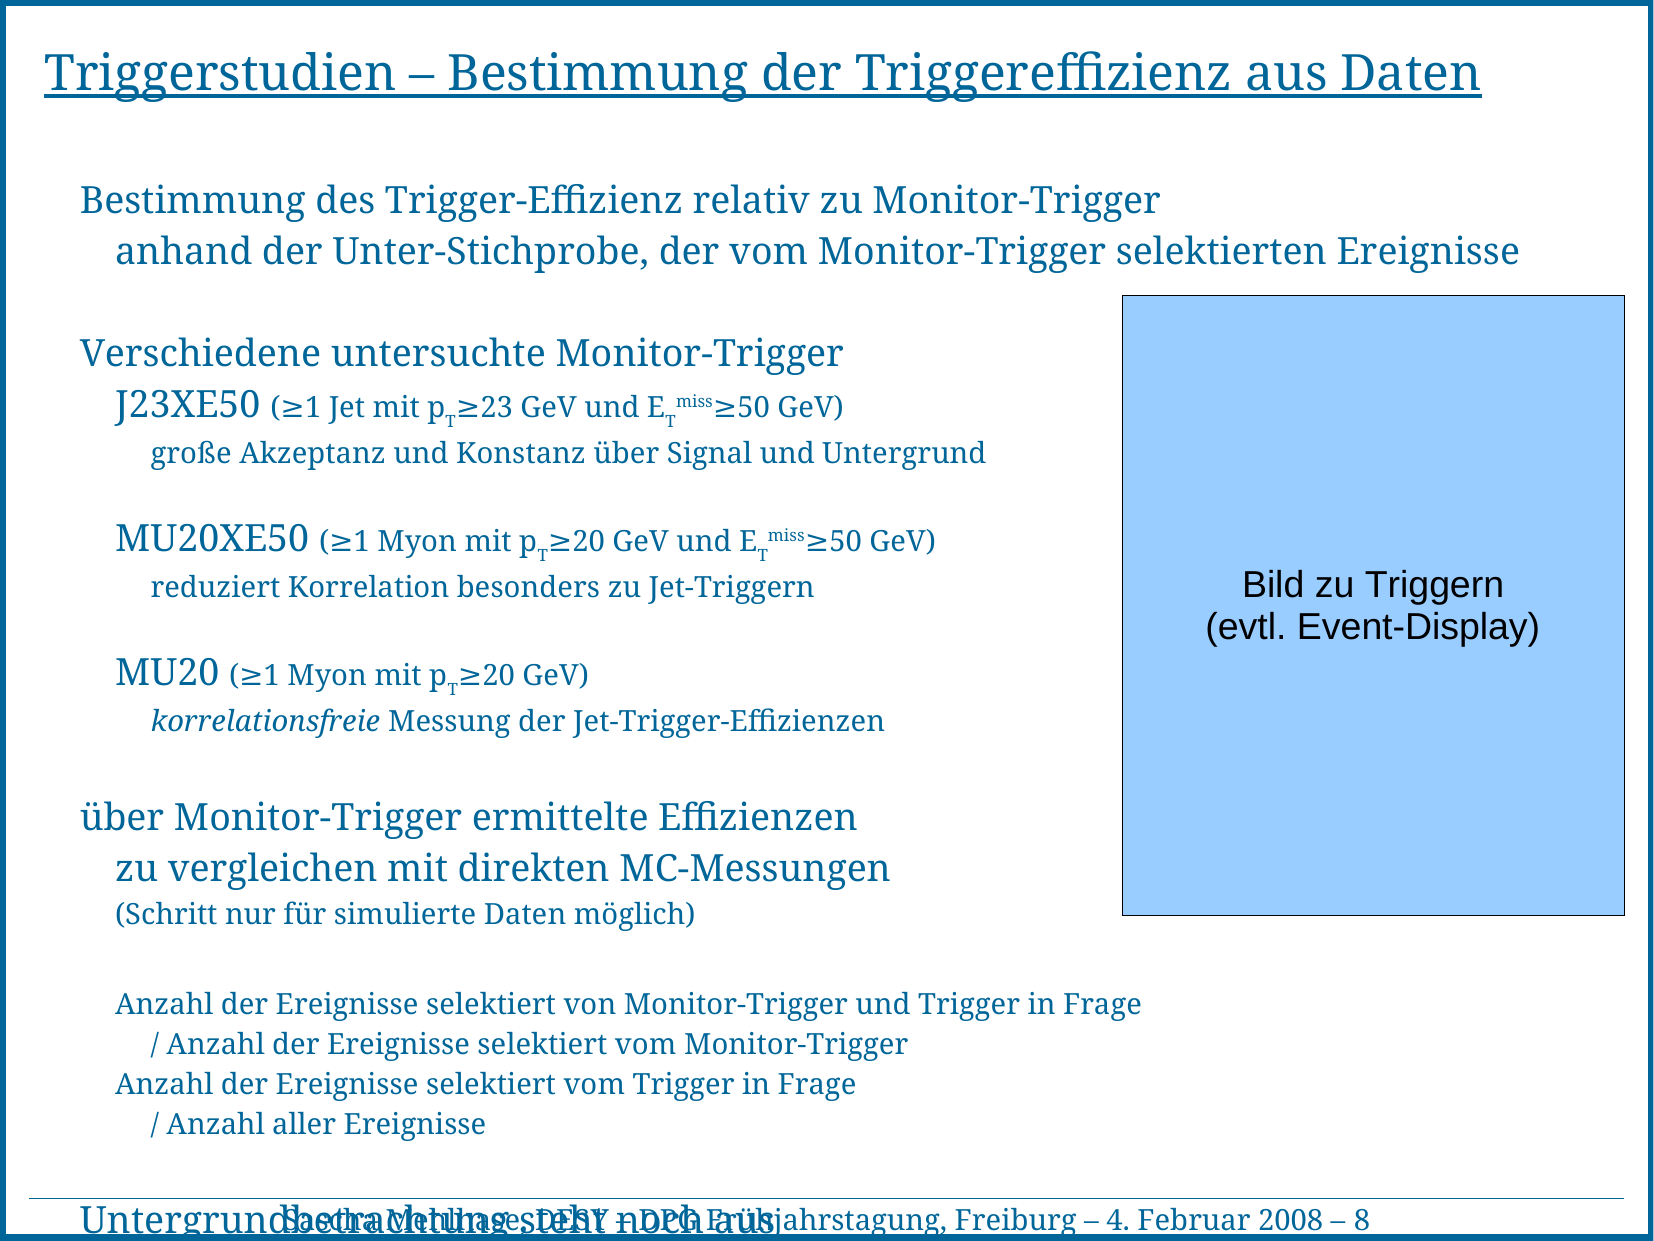

Sascha Mehlhase, DESY – DPG Frühjahrstagung, Freiburg – 4. Februar 2008 –
Triggerstudien – Bestimmung der Triggereffizienz aus Daten
Bestimmung des Trigger-Effizienz relativ zu Monitor-Trigger
anhand der Unter-Stichprobe, der vom Monitor-Trigger selektierten Ereignisse
Verschiedene untersuchte Monitor-Trigger
J23XE50 (≥1 Jet mit pT≥23 GeV und ETmiss≥50 GeV)
große Akzeptanz und Konstanz über Signal und Untergrund
MU20XE50 (≥1 Myon mit pT≥20 GeV und ETmiss≥50 GeV)
reduziert Korrelation besonders zu Jet-Triggern
MU20 (≥1 Myon mit pT≥20 GeV)
korrelationsfreie Messung der Jet-Trigger-Effizienzen
über Monitor-Trigger ermittelte Effizienzen
zu vergleichen mit direkten MC-Messungen
(Schritt nur für simulierte Daten möglich)
Anzahl der Ereignisse selektiert von Monitor-Trigger und Trigger in Frage
/ Anzahl der Ereignisse selektiert vom Monitor-Trigger
Anzahl der Ereignisse selektiert vom Trigger in Frage
/ Anzahl aller Ereignisse
Untergrundbetrachtung steht noch aus
Bild zu Triggern
(evtl. Event-Display)